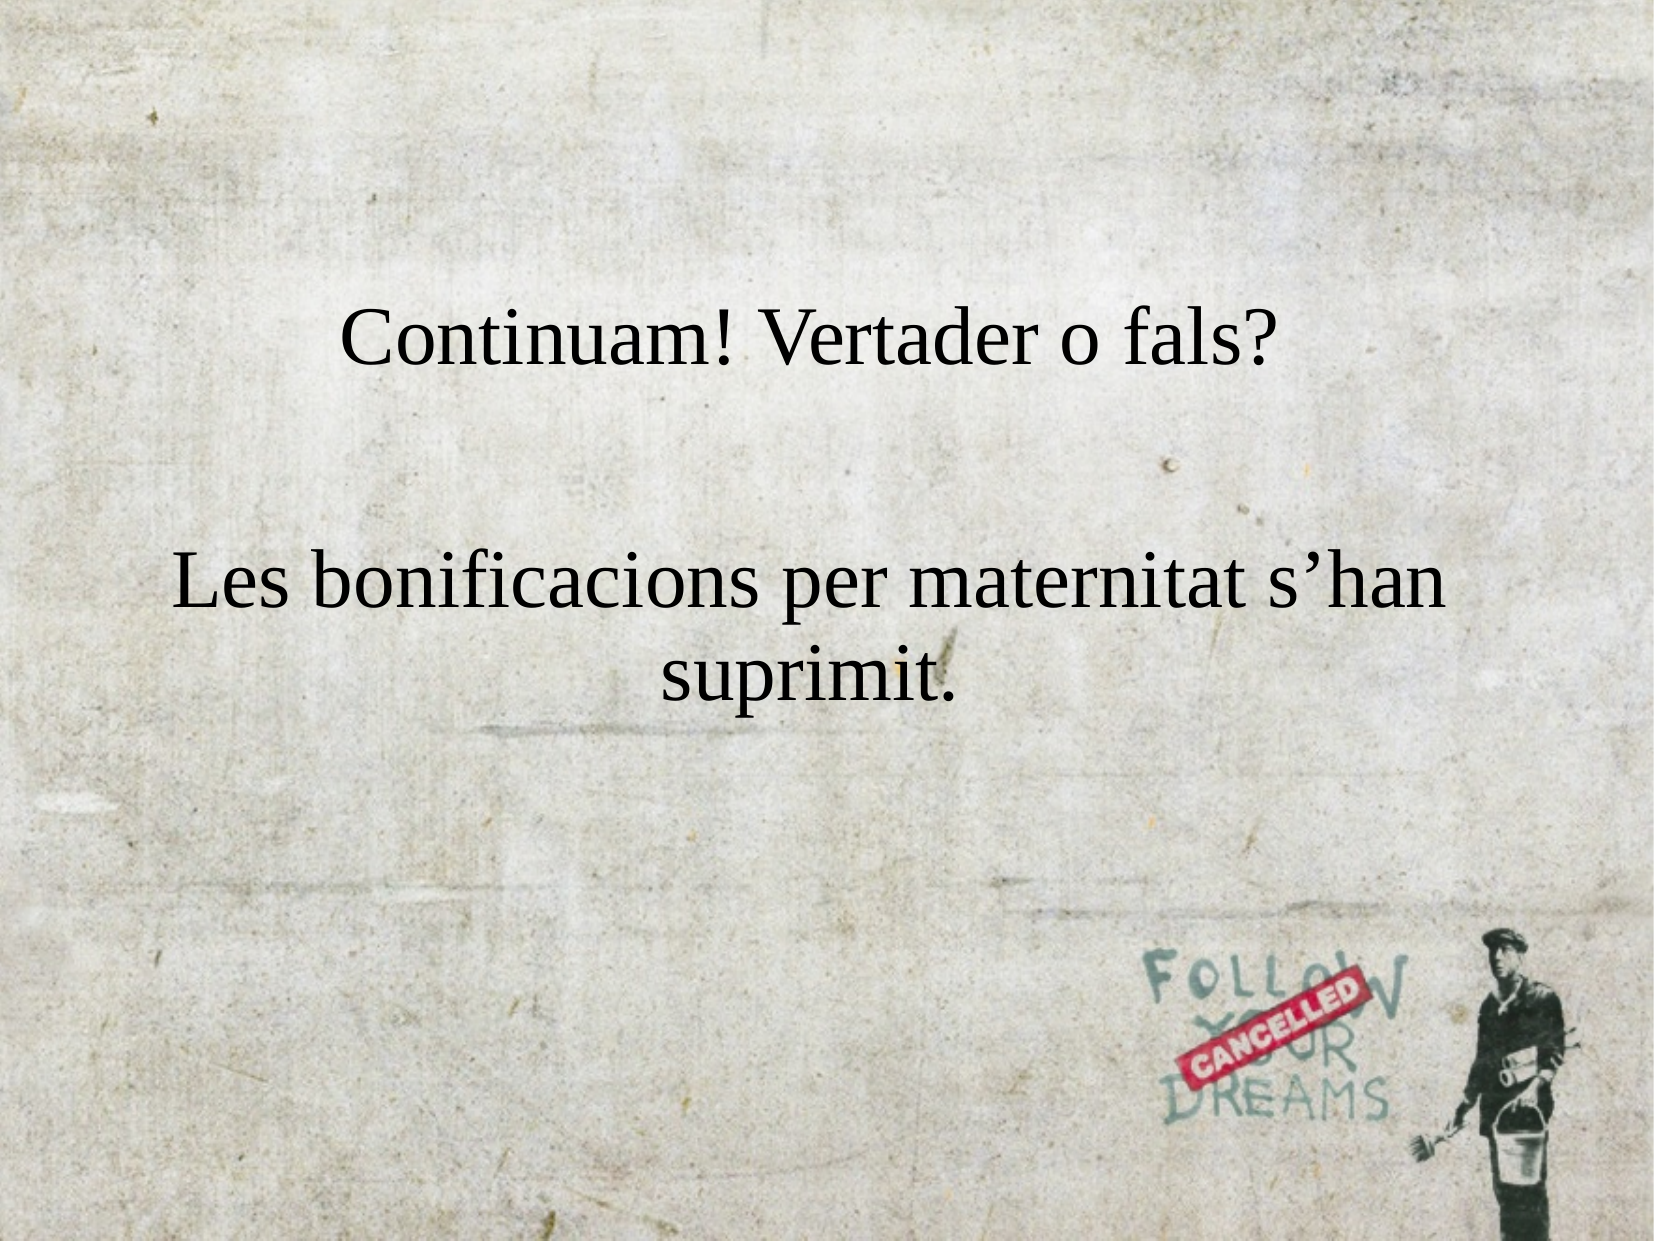

#
Continuam! Vertader o fals?
Les bonificacions per maternitat s’han suprimit.